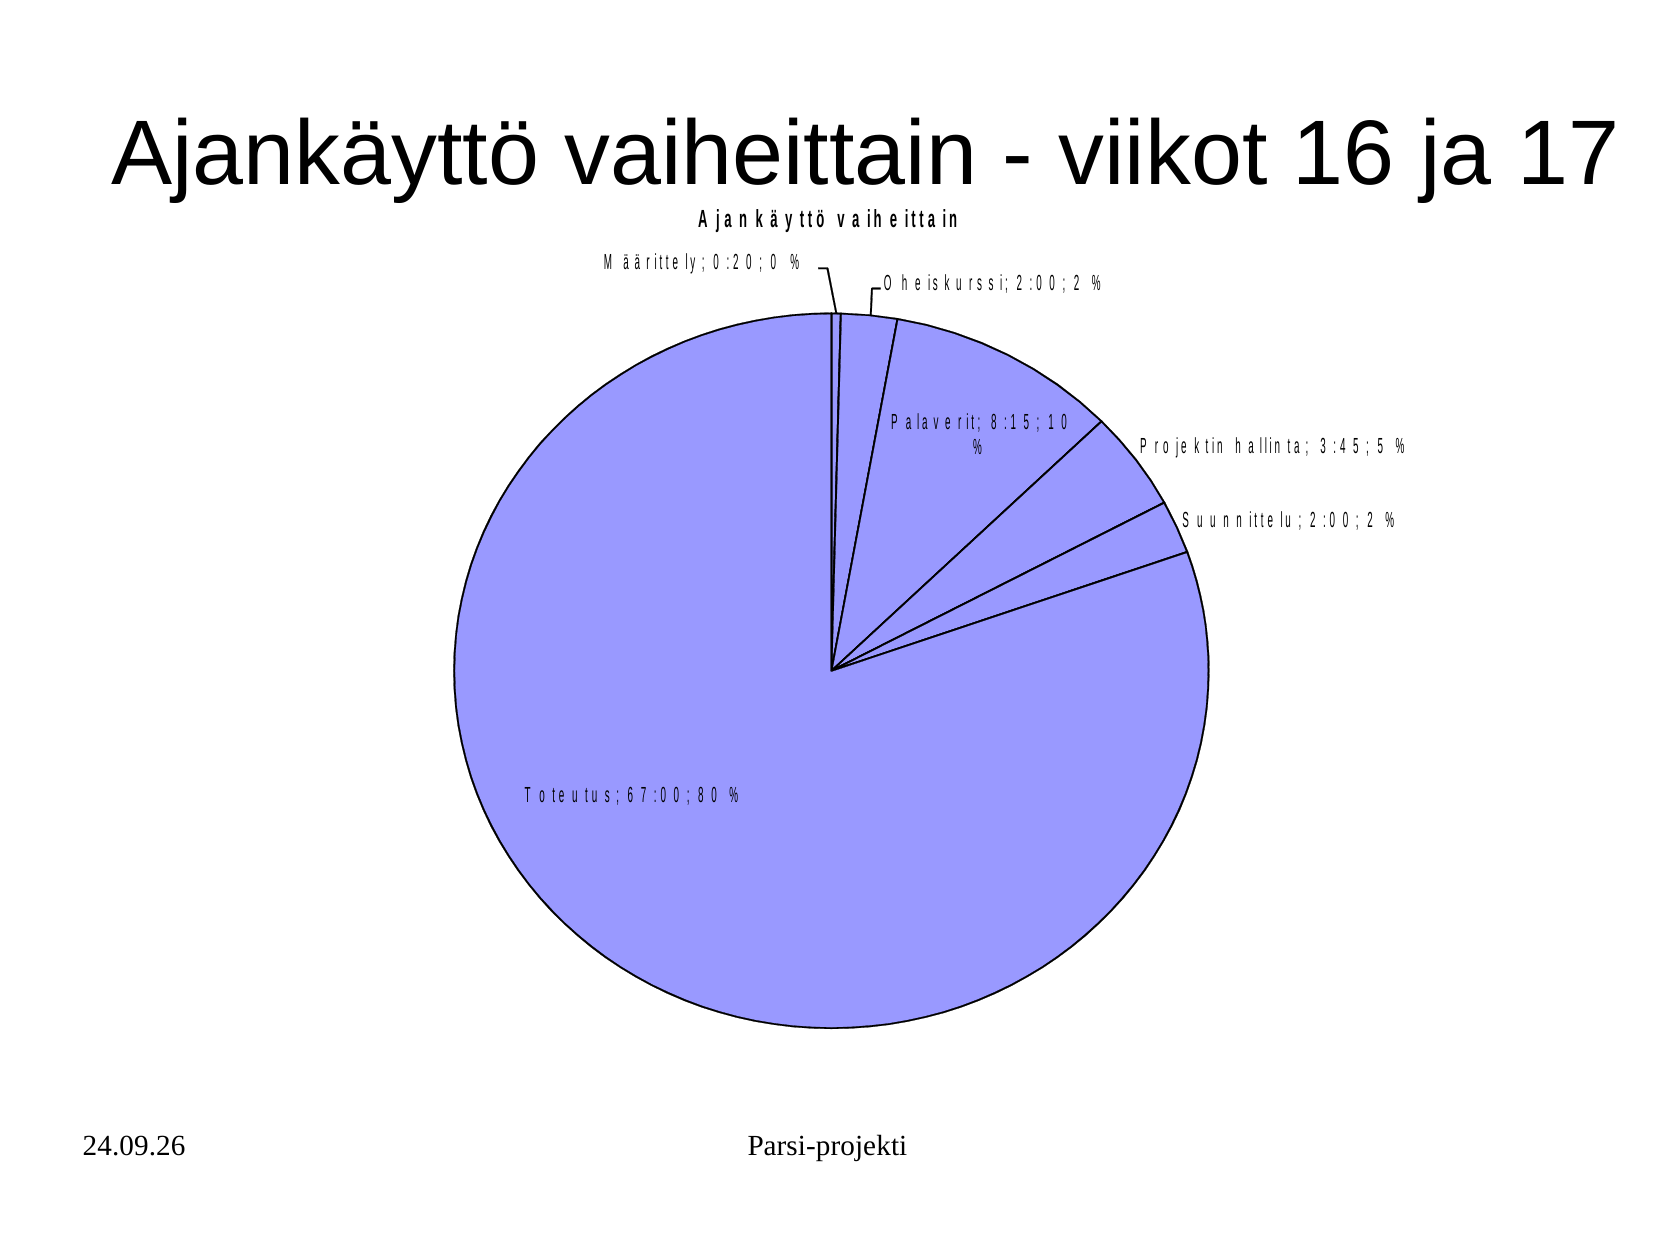

# Ajankäyttö vaiheittain - viikot 16 ja 17
Parsi-projekti